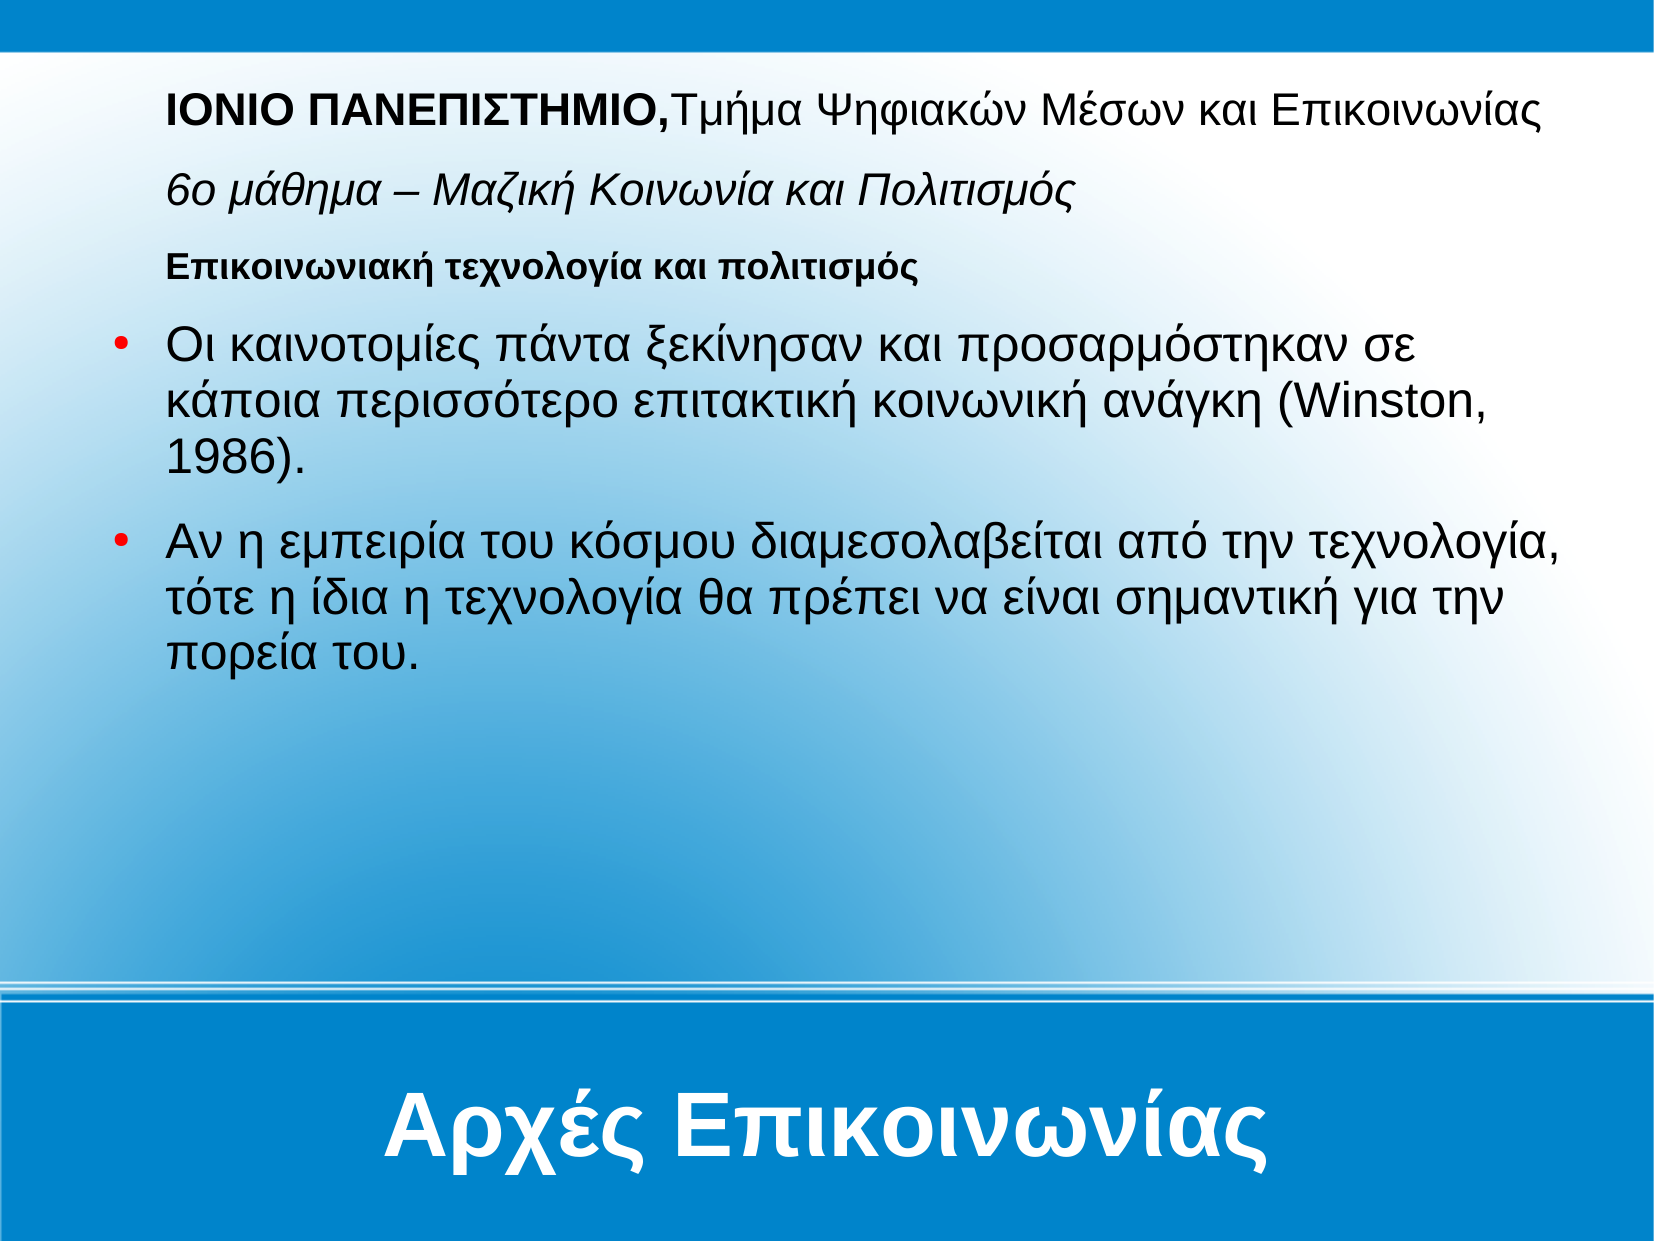

ΙΟΝΙΟ ΠΑΝΕΠΙΣΤΗΜΙΟ,Τμήμα Ψηφιακών Μέσων και Επικοινωνίας
6ο μάθημα – Μαζική Κοινωνία και Πολιτισμός
Επικοινωνιακή τεχνολογία και πολιτισμός
Οι καινοτομίες πάντα ξεκίνησαν και προσαρμόστηκαν σε κάποια περισσότερο επιτακτική κοινωνική ανάγκη (Winston, 1986).
Αν η εμπειρία του κόσμου διαμεσολαβείται από την τεχνολογία, τότε η ίδια η τεχνολογία θα πρέπει να είναι σημαντική για την πορεία του.
# Αρχές Επικοινωνίας